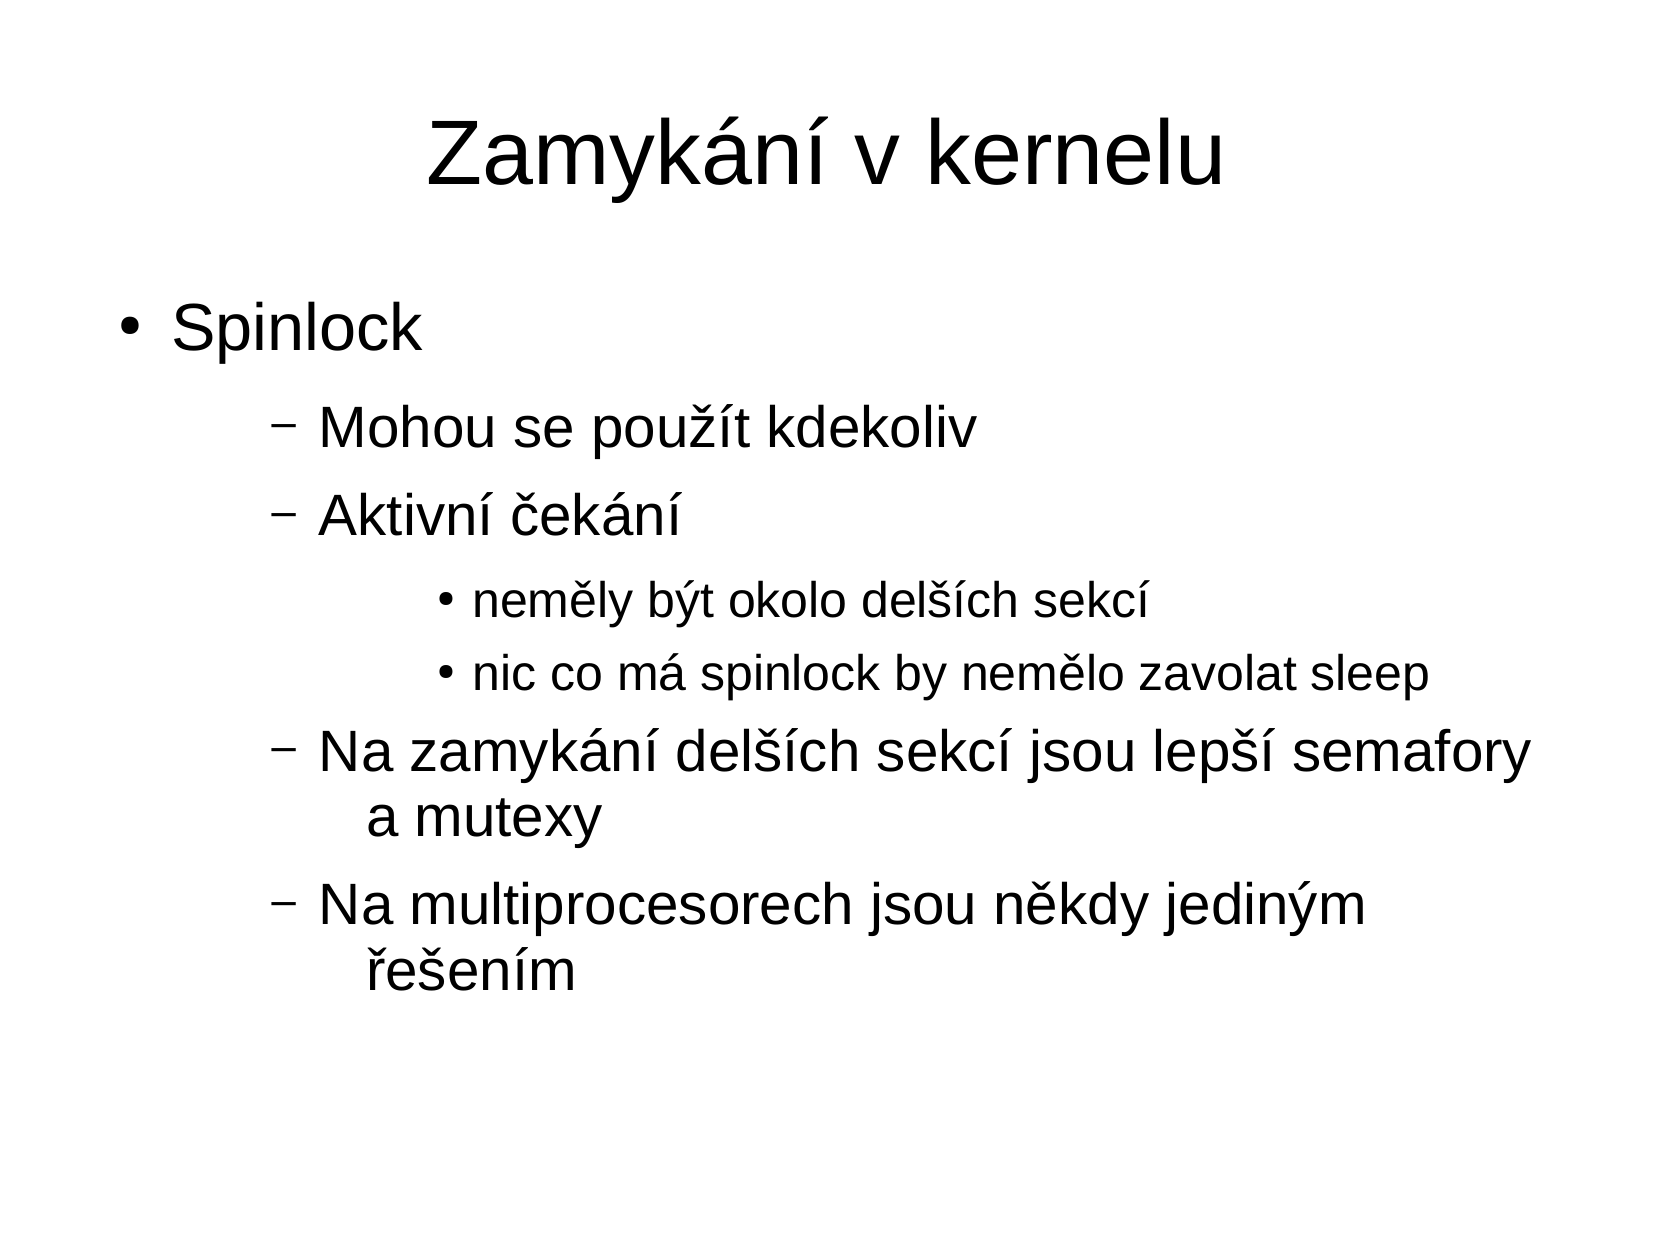

# Zamykání v kernelu
Spinlock
Mohou se použít kdekoliv
Aktivní čekání
neměly být okolo delších sekcí
nic co má spinlock by nemělo zavolat sleep
Na zamykání delších sekcí jsou lepší semafory a mutexy
Na multiprocesorech jsou někdy jediným řešením